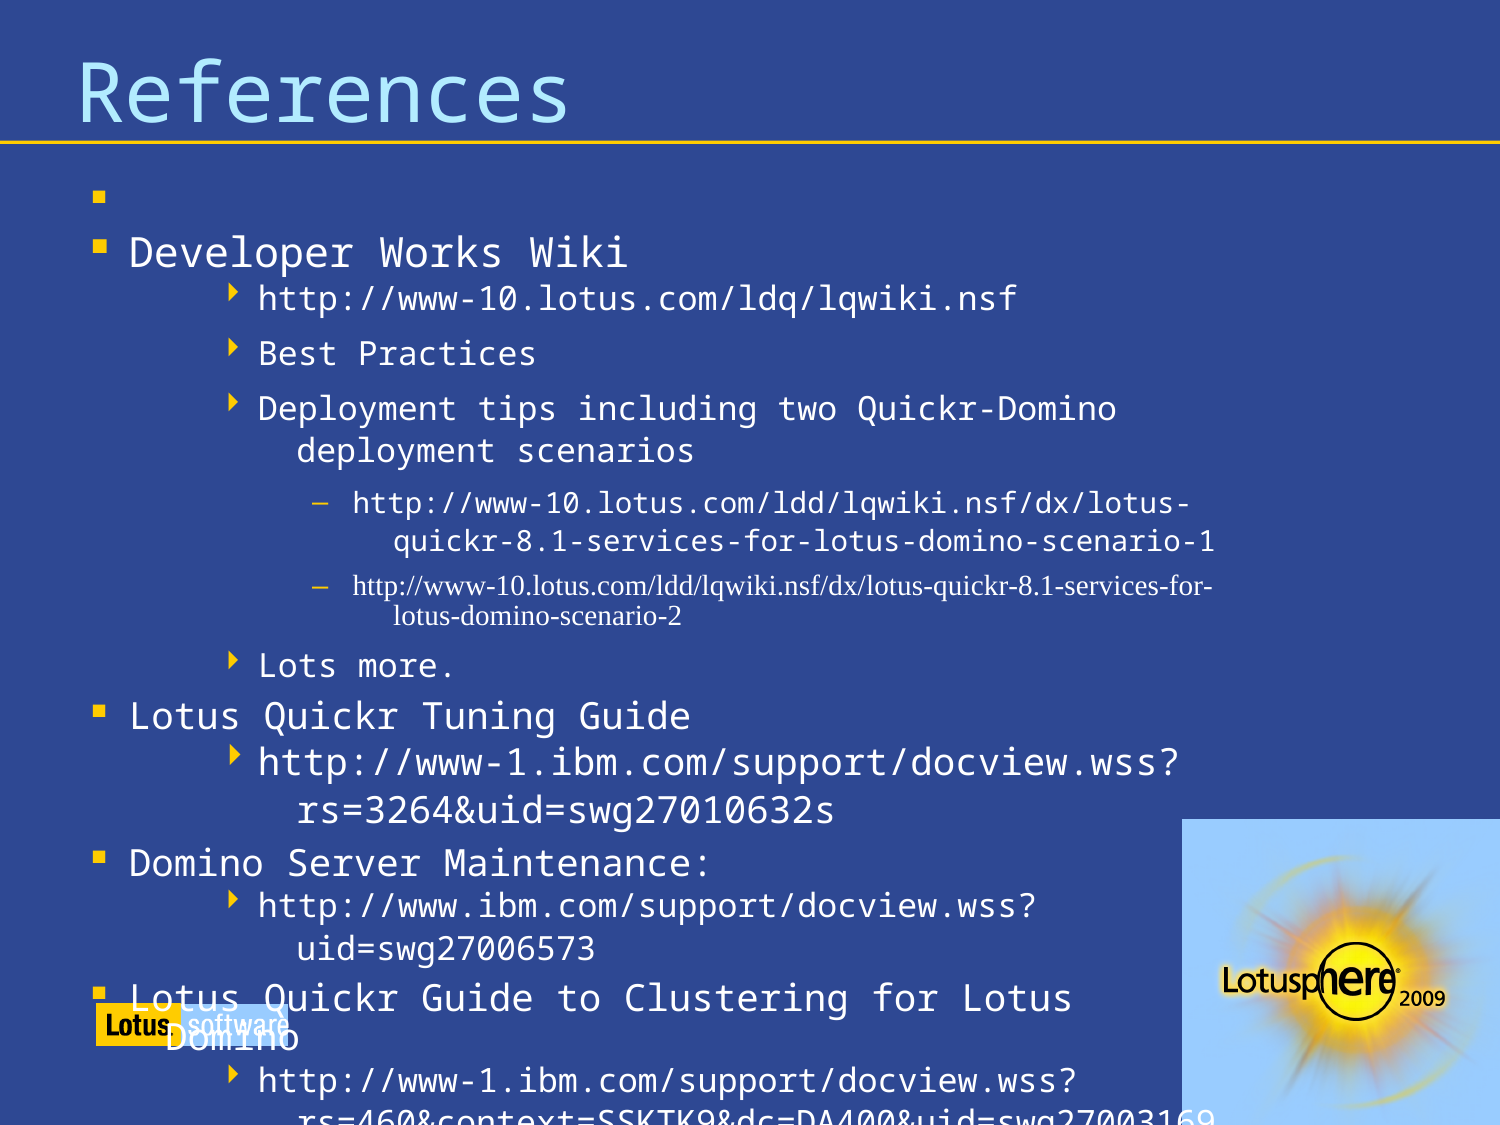

# References
Developer Works Wiki
http://www-10.lotus.com/ldq/lqwiki.nsf
Best Practices
Deployment tips including two Quickr-Domino deployment scenarios
http://www-10.lotus.com/ldd/lqwiki.nsf/dx/lotus-quickr-8.1-services-for-lotus-domino-scenario-1
http://www-10.lotus.com/ldd/lqwiki.nsf/dx/lotus-quickr-8.1-services-for-lotus-domino-scenario-2
Lots more.
Lotus Quickr Tuning Guide
http://www-1.ibm.com/support/docview.wss?rs=3264&uid=swg27010632s
Domino Server Maintenance:
http://www.ibm.com/support/docview.wss?uid=swg27006573
Lotus Quickr Guide to Clustering for Lotus Domino
http://www-1.ibm.com/support/docview.wss?rs=460&context=SSKTK9&dc=DA400&uid=swg27003169&loc=en_US&cs=UTF-8&lang=en&rss=ct460lotus